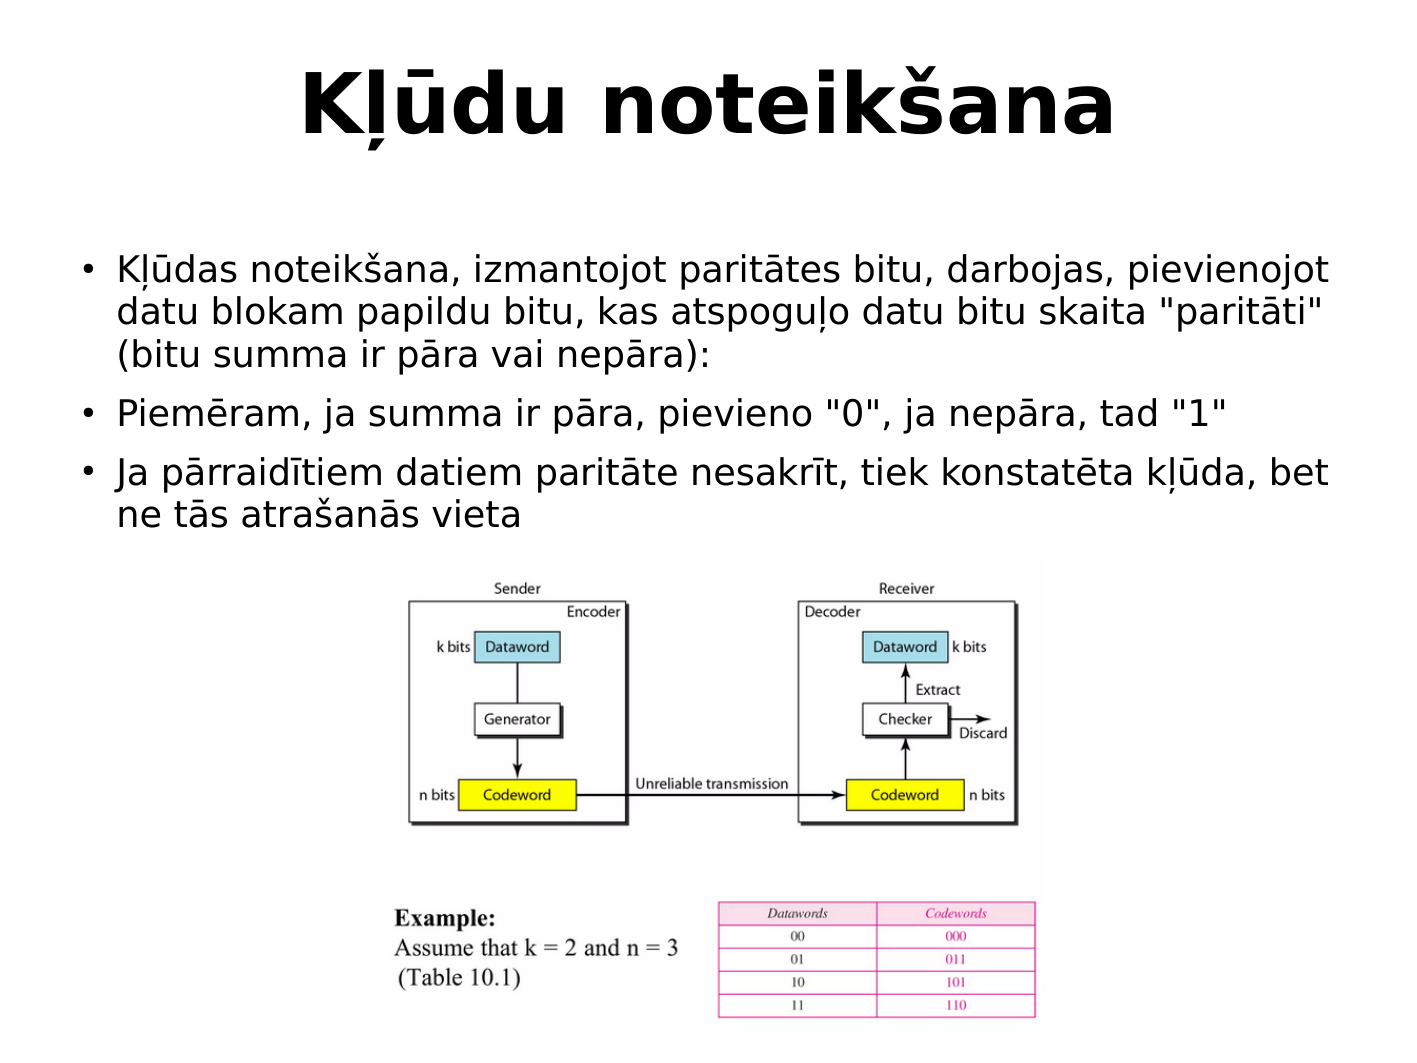

# Kļūdu noteikšana
Kļūdas noteikšana, izmantojot paritātes bitu, darbojas, pievienojot datu blokam papildu bitu, kas atspoguļo datu bitu skaita "paritāti" (bitu summa ir pāra vai nepāra):
Piemēram, ja summa ir pāra, pievieno "0", ja nepāra, tad "1"
Ja pārraidītiem datiem paritāte nesakrīt, tiek konstatēta kļūda, bet ne tās atrašanās vieta